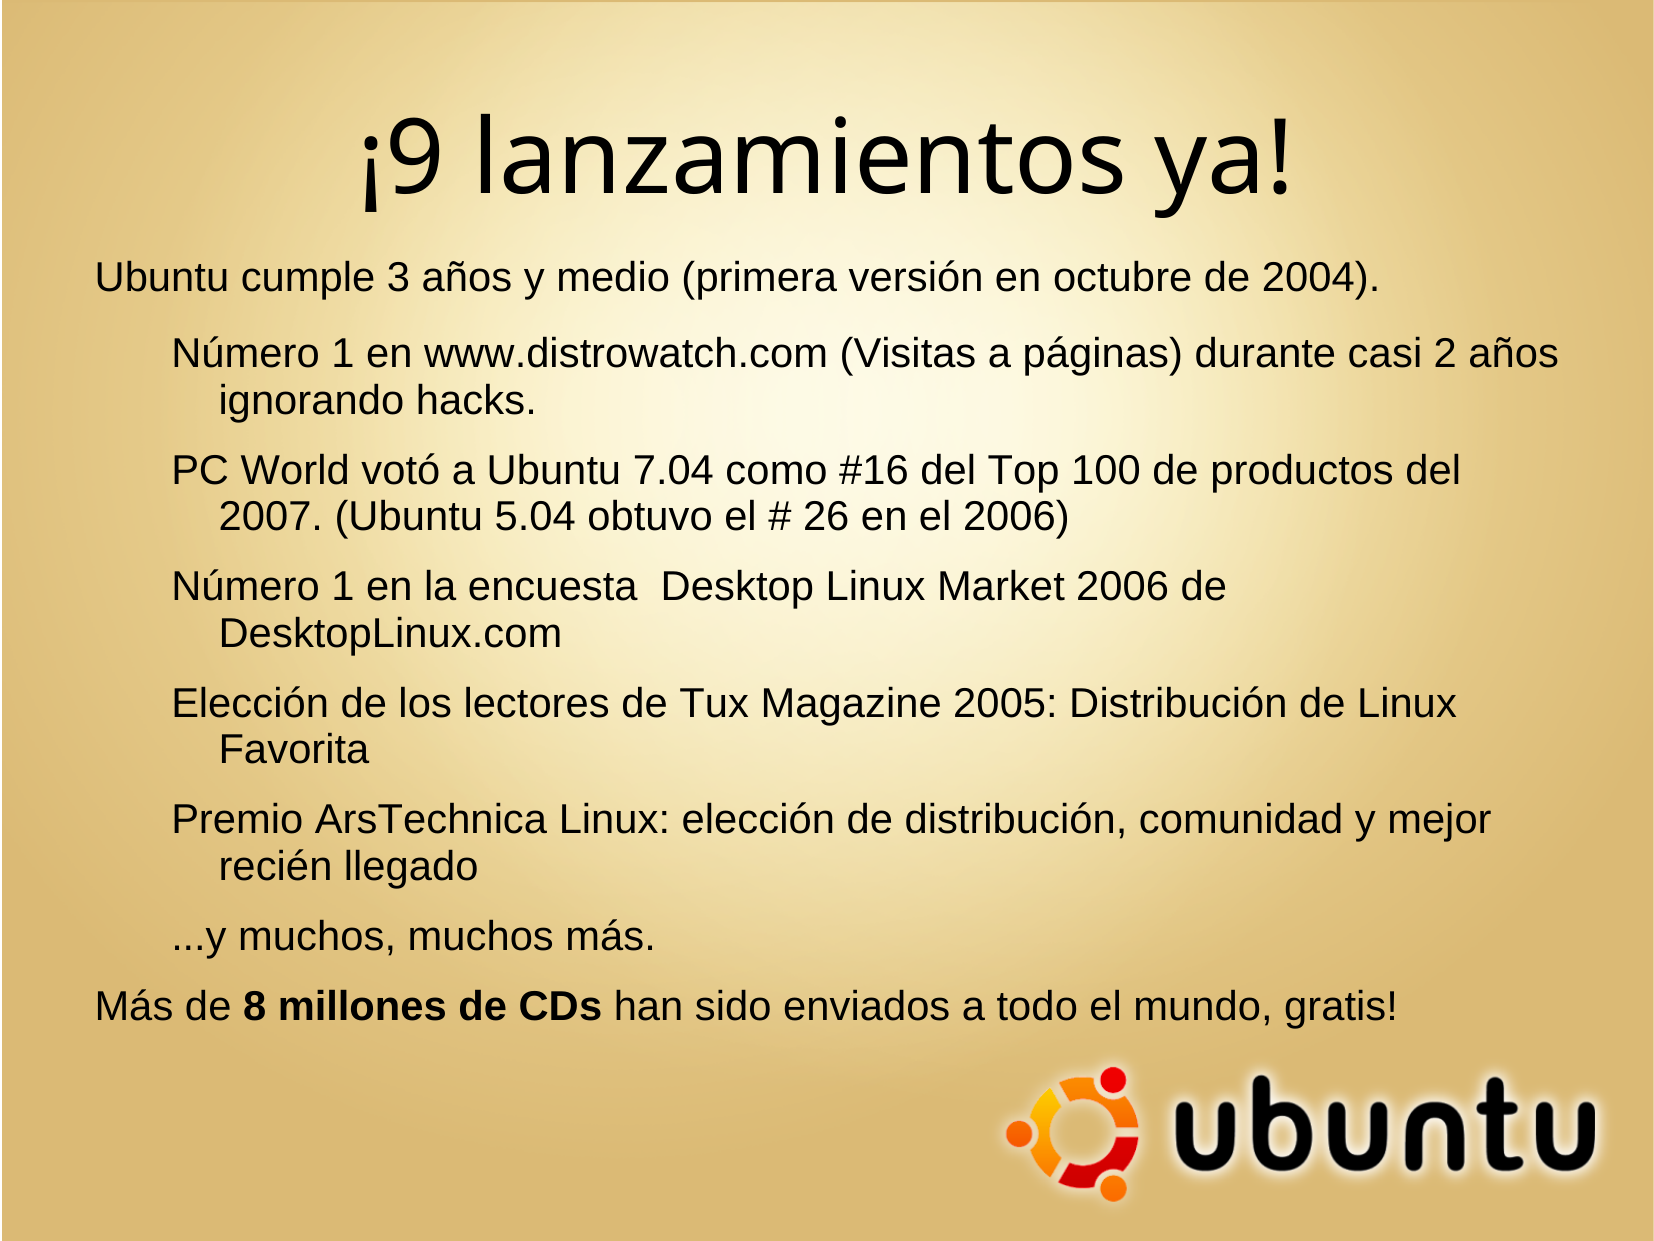

# ¡9 lanzamientos ya!
Ubuntu cumple 3 años y medio (primera versión en octubre de 2004).
Número 1 en www.distrowatch.com (Visitas a páginas) durante casi 2 años ignorando hacks.
PC World votó a Ubuntu 7.04 como #16 del Top 100 de productos del 2007. (Ubuntu 5.04 obtuvo el # 26 en el 2006)
Número 1 en la encuesta Desktop Linux Market 2006 de DesktopLinux.com
Elección de los lectores de Tux Magazine 2005: Distribución de Linux Favorita
Premio ArsTechnica Linux: elección de distribución, comunidad y mejor recién llegado
...y muchos, muchos más.
Más de 8 millones de CDs han sido enviados a todo el mundo, gratis!